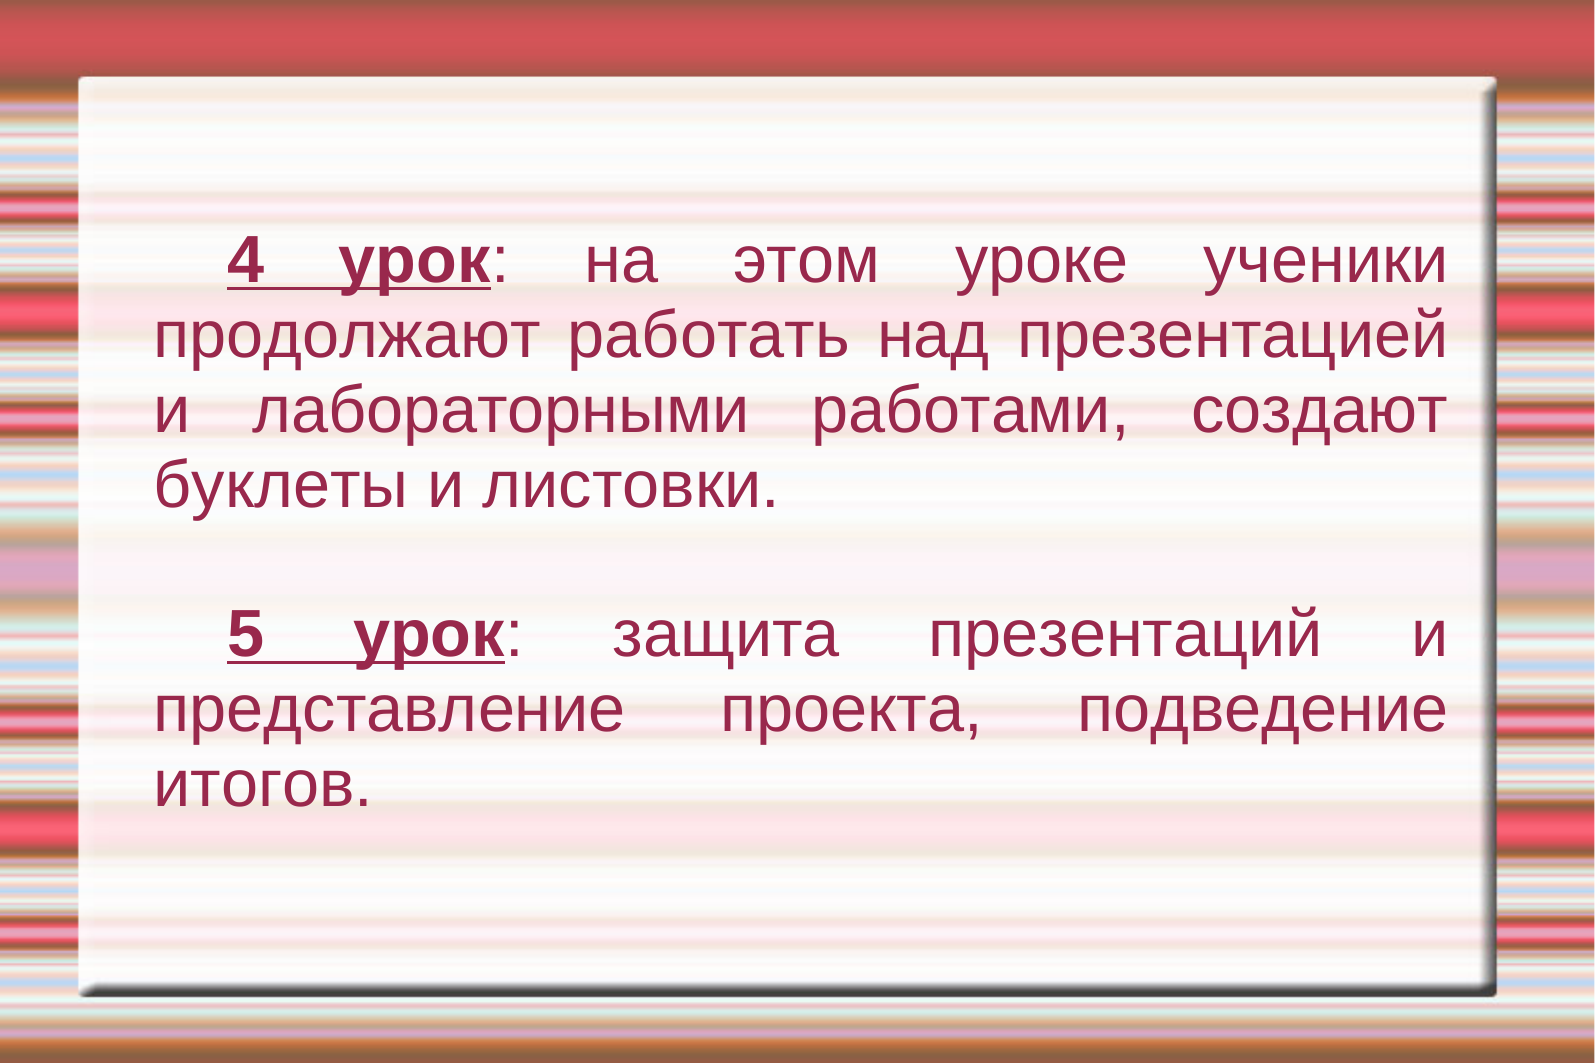

# 4 урок: на этом уроке ученики продолжают работать над презентацией и лабораторными работами, создают буклеты и листовки.
	5 урок: защита презентаций и представление проекта, подведение итогов.